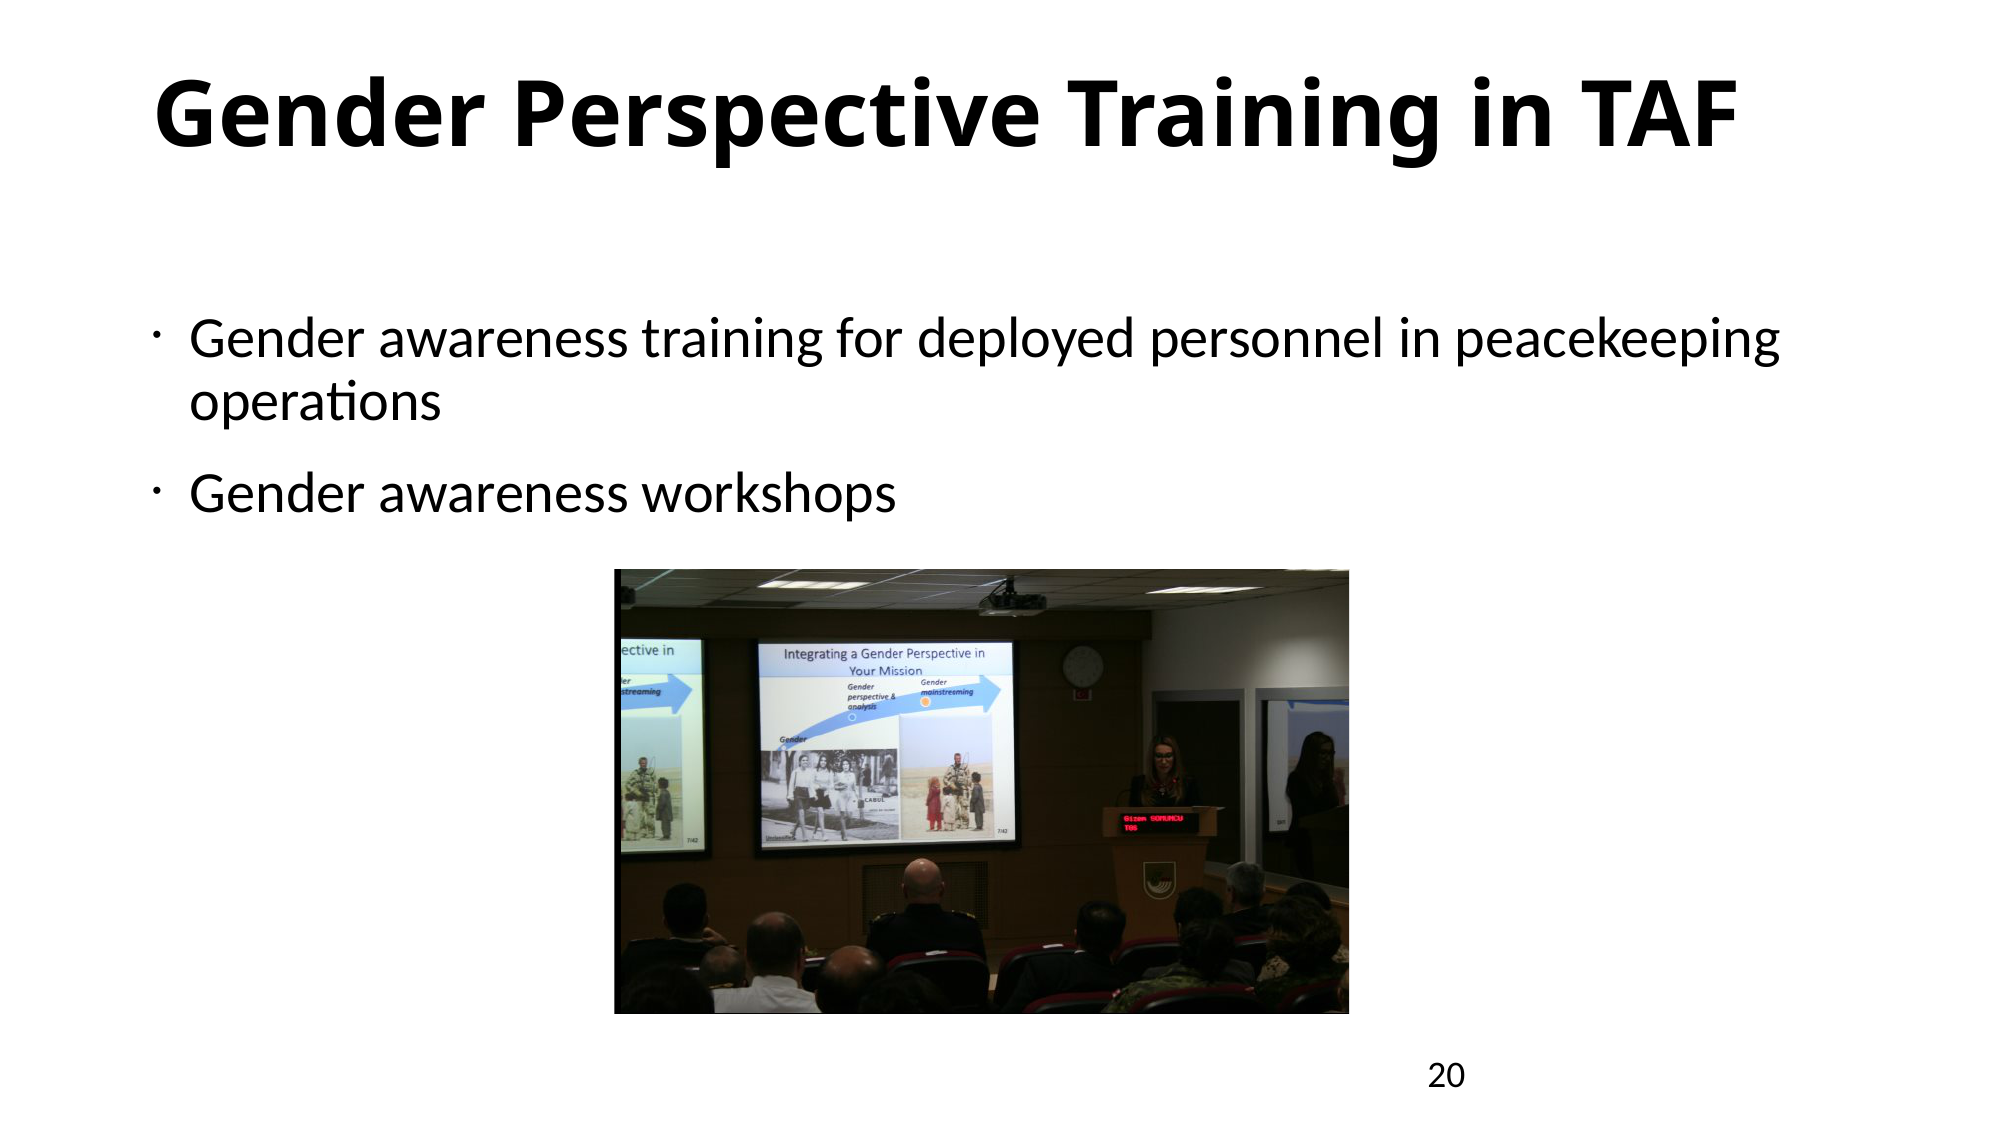

# Gender Perspective Training in TAF
Gender awareness training for deployed personnel in peacekeeping operations
Gender awareness workshops